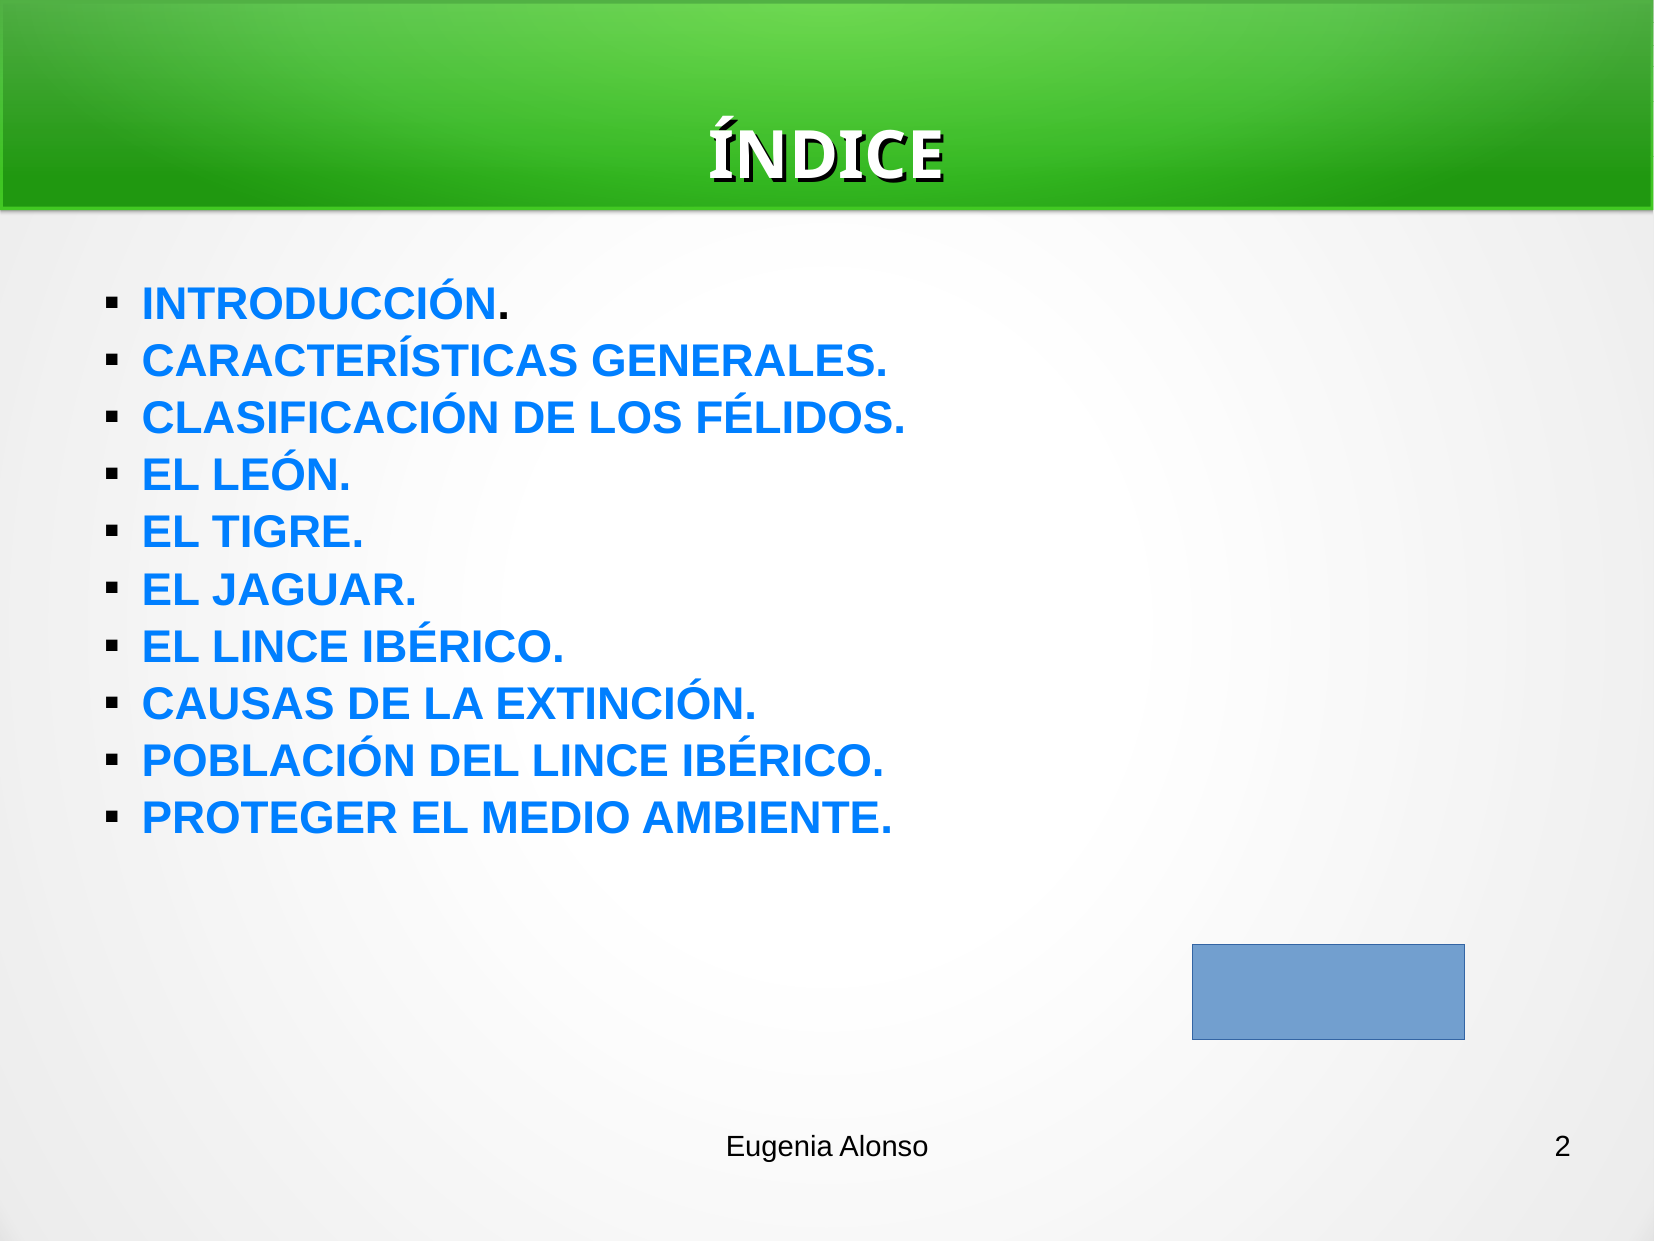

# ÍNDICE
INTRODUCCIÓN.
CARACTERÍSTICAS GENERALES.
CLASIFICACIÓN DE LOS FÉLIDOS.
EL LEÓN.
EL TIGRE.
EL JAGUAR.
EL LINCE IBÉRICO.
CAUSAS DE LA EXTINCIÓN.
POBLACIÓN DEL LINCE IBÉRICO.
PROTEGER EL MEDIO AMBIENTE.
Eugenia Alonso
2